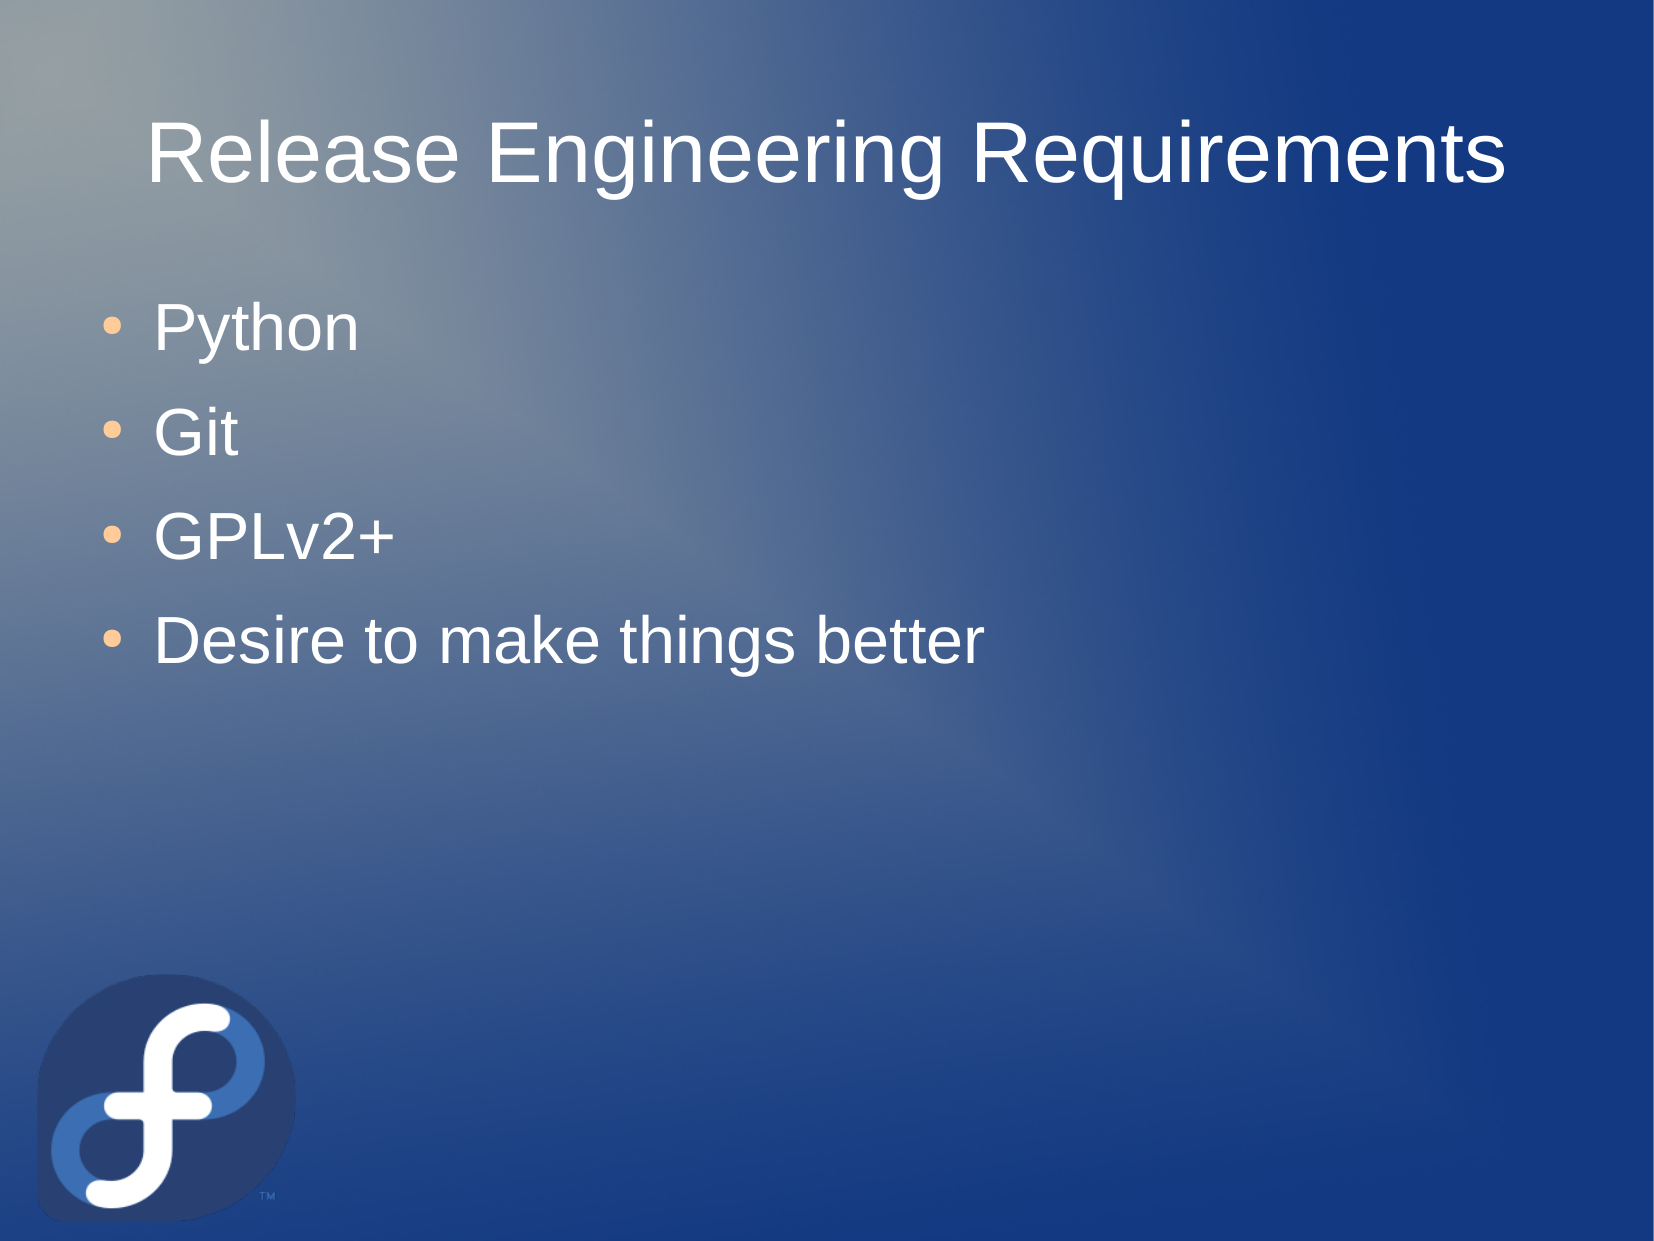

# Release Engineering Requirements
Python
Git
GPLv2+
Desire to make things better